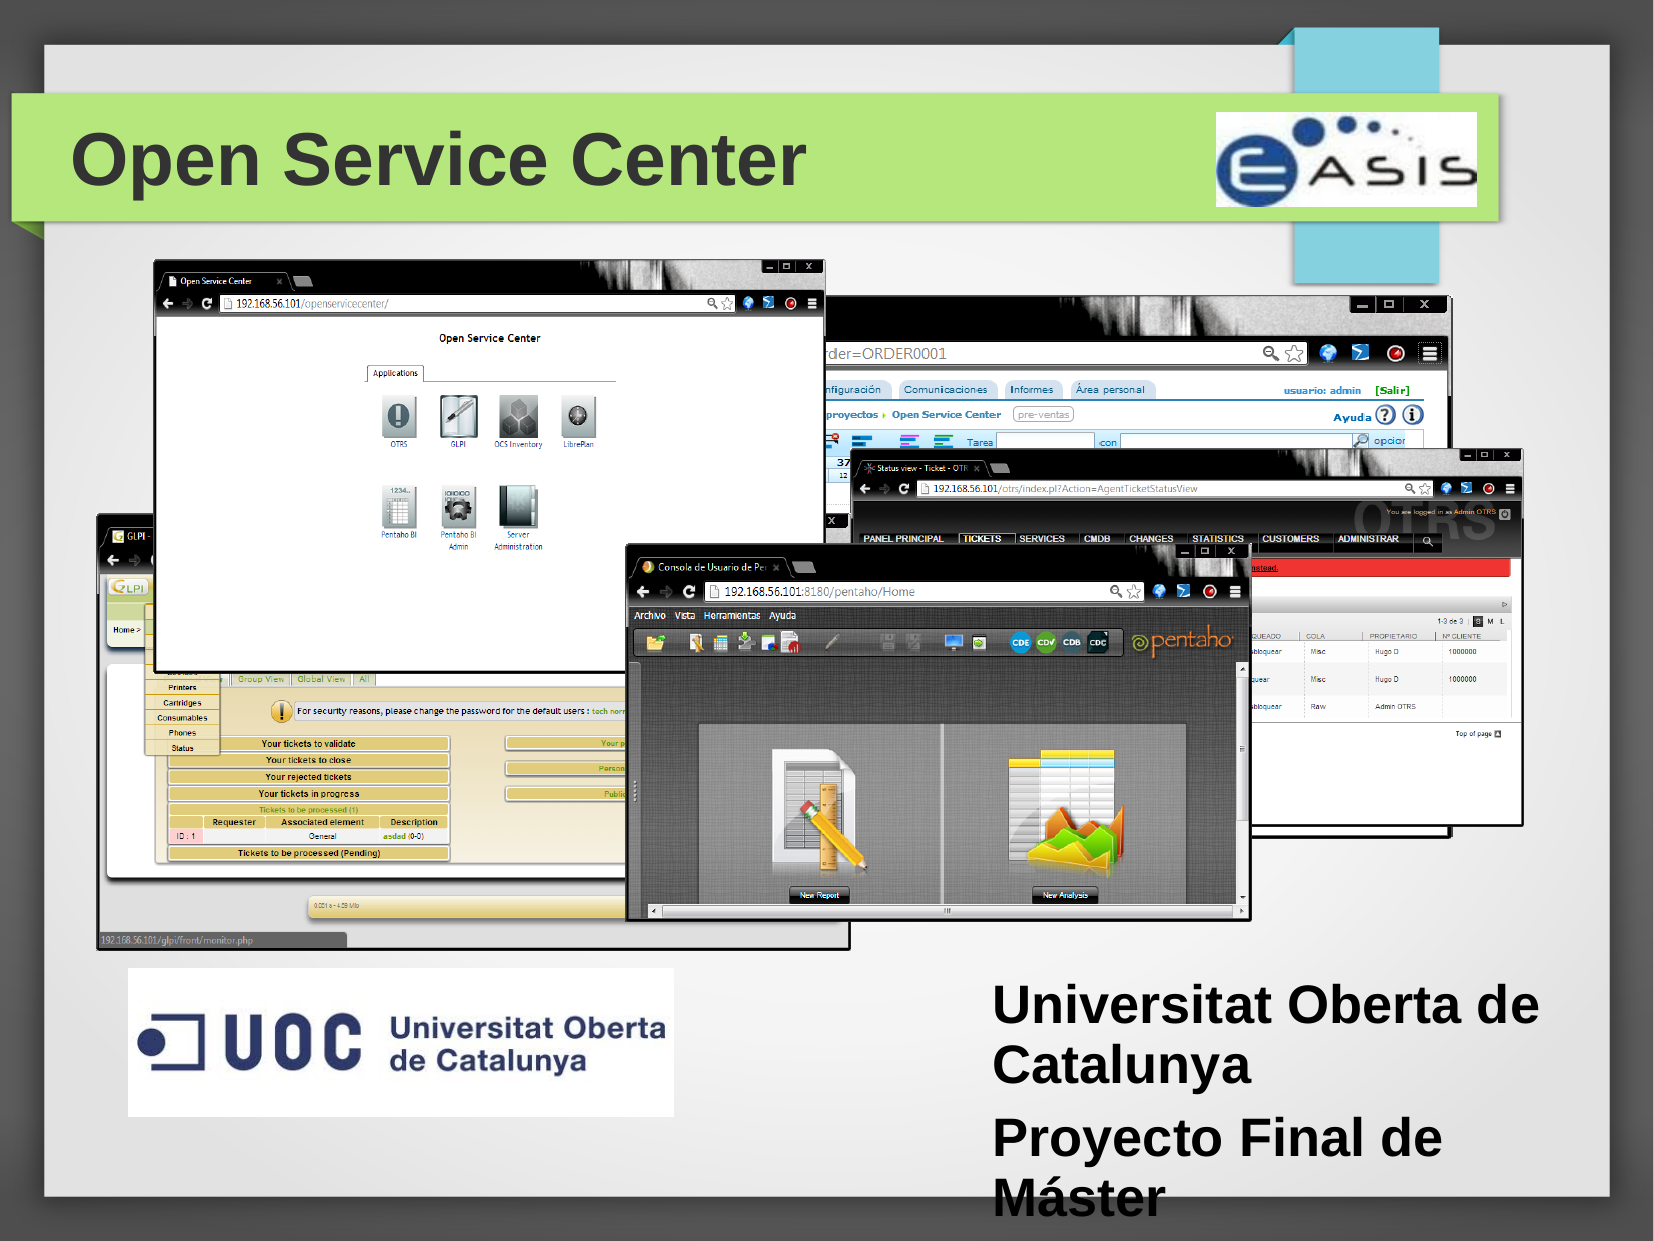

# Open Service Center
Universitat Oberta de Catalunya
Proyecto Final de Máster
Máster Universitario Oficial en Software Libre
Supervisor: Dídac López Viñas